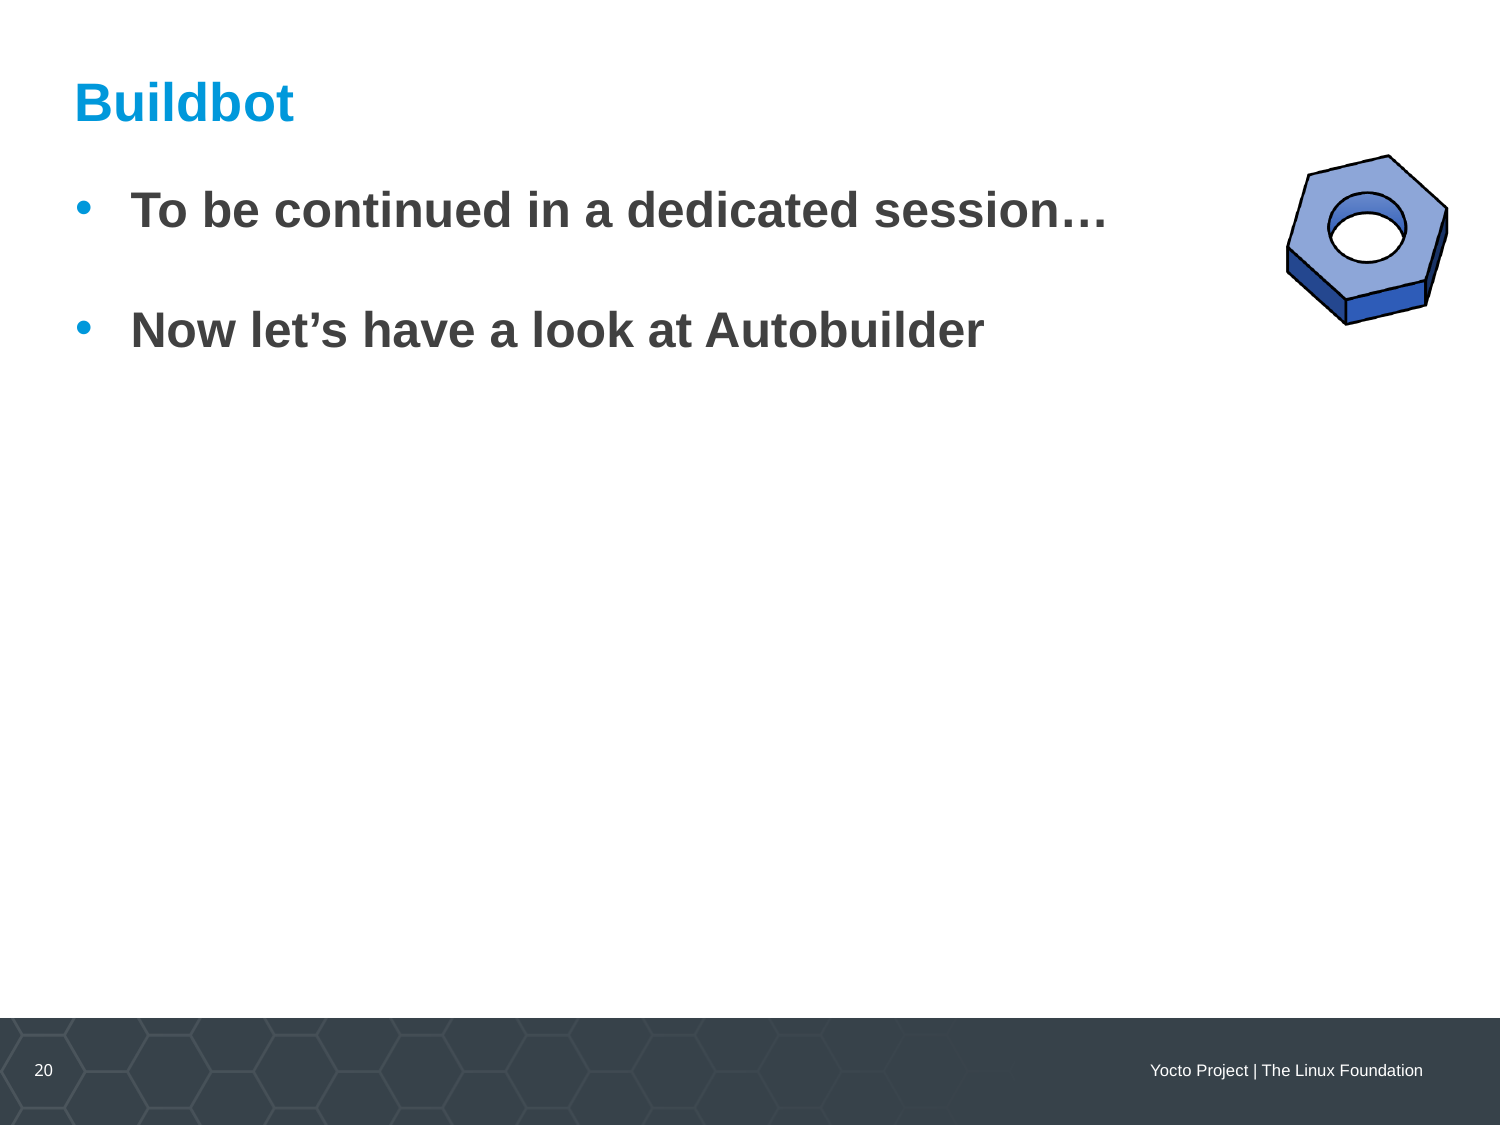

Buildbot
To be continued in a dedicated session…
Now let’s have a look at Autobuilder